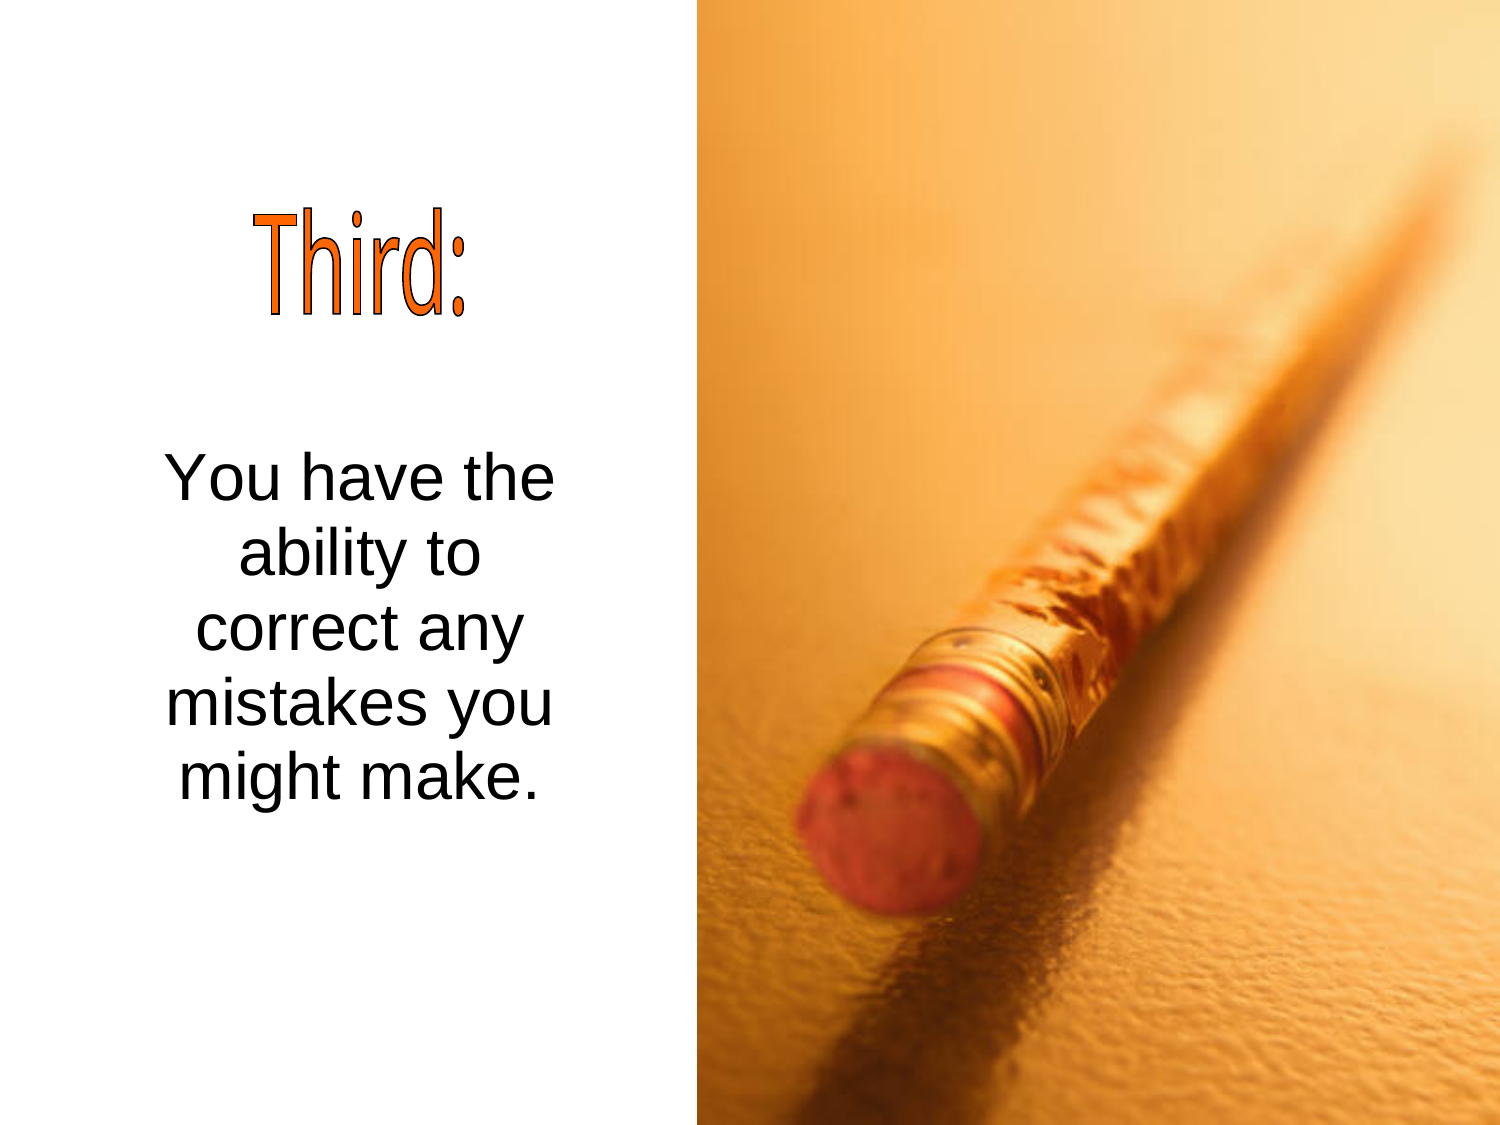

Third:
You have the ability to correct any mistakes you might make.